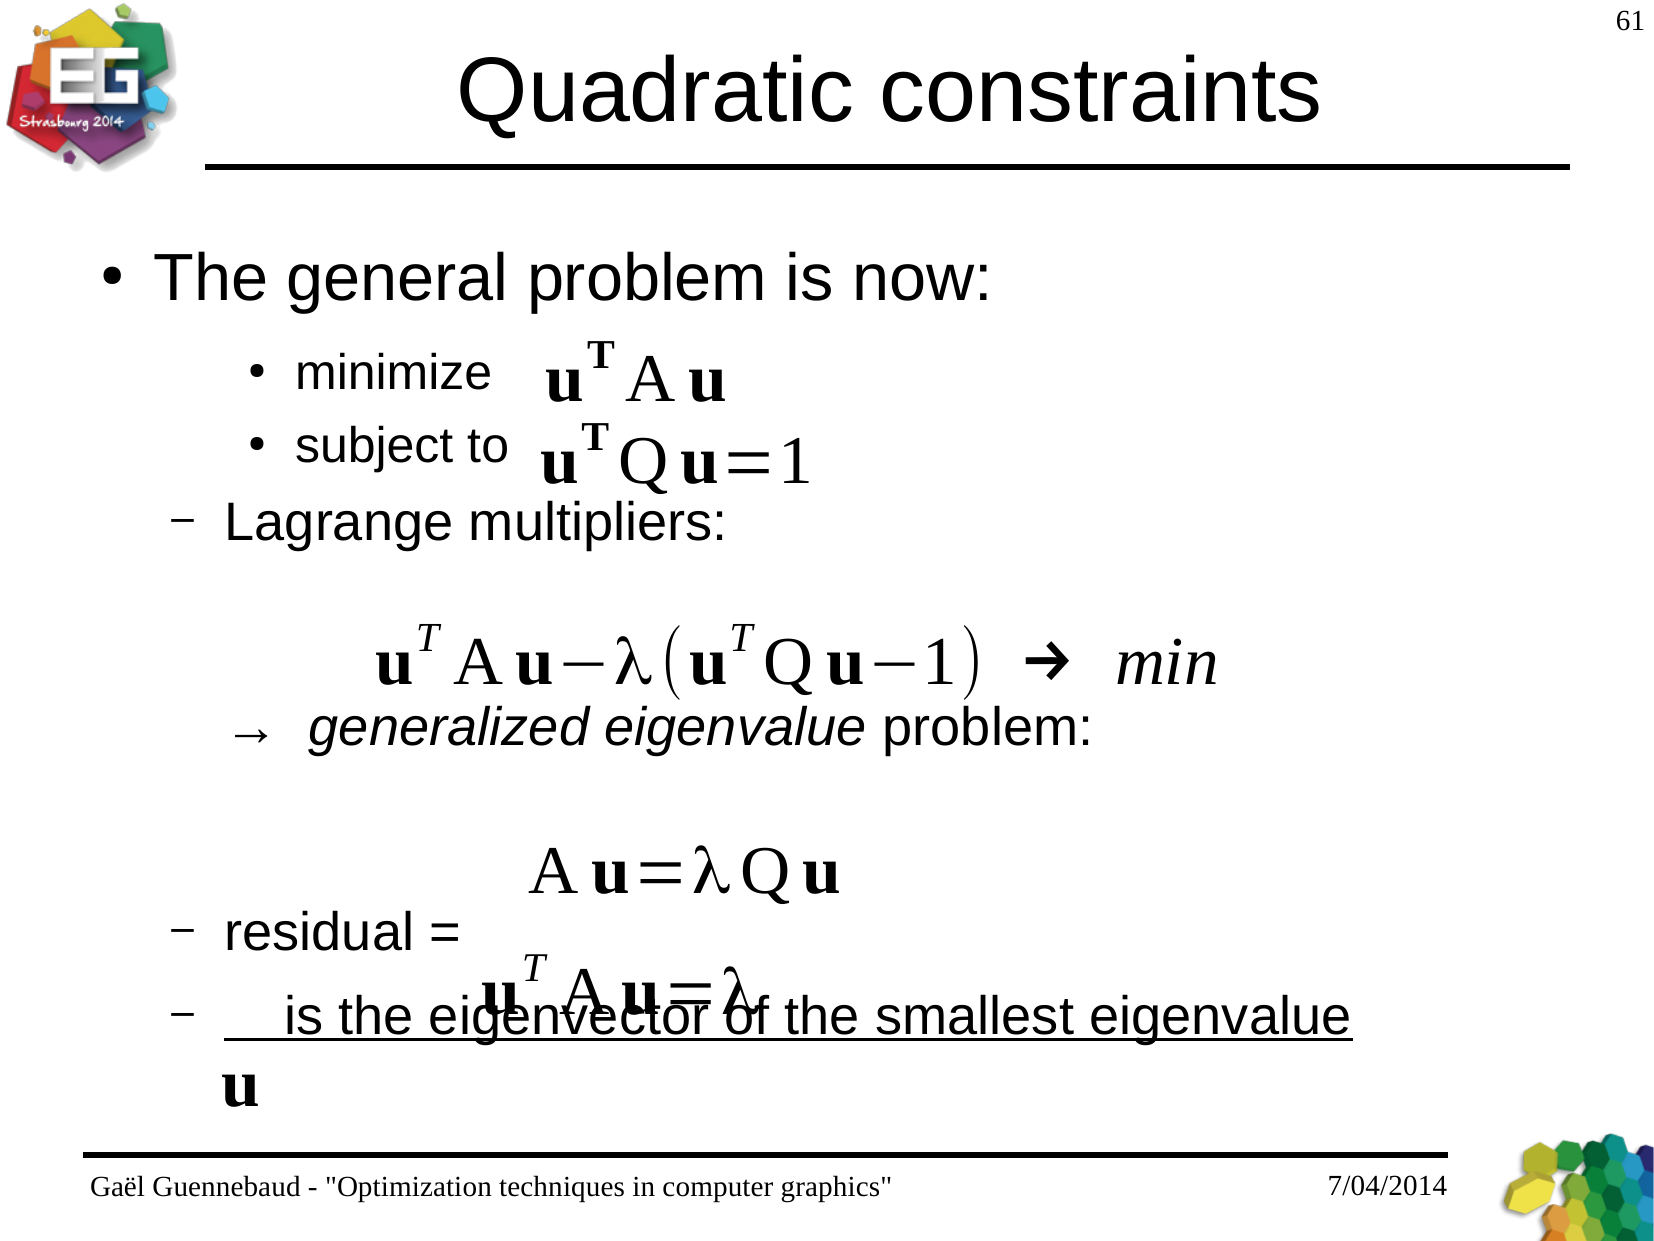

61
# Quadratic constraints
The general problem is now:
minimize
subject to
Lagrange multipliers:
→ generalized eigenvalue problem:
residual =
 is the eigenvector of the smallest eigenvalue
7/04/2014
Gaël Guennebaud - "Optimization techniques in computer graphics"